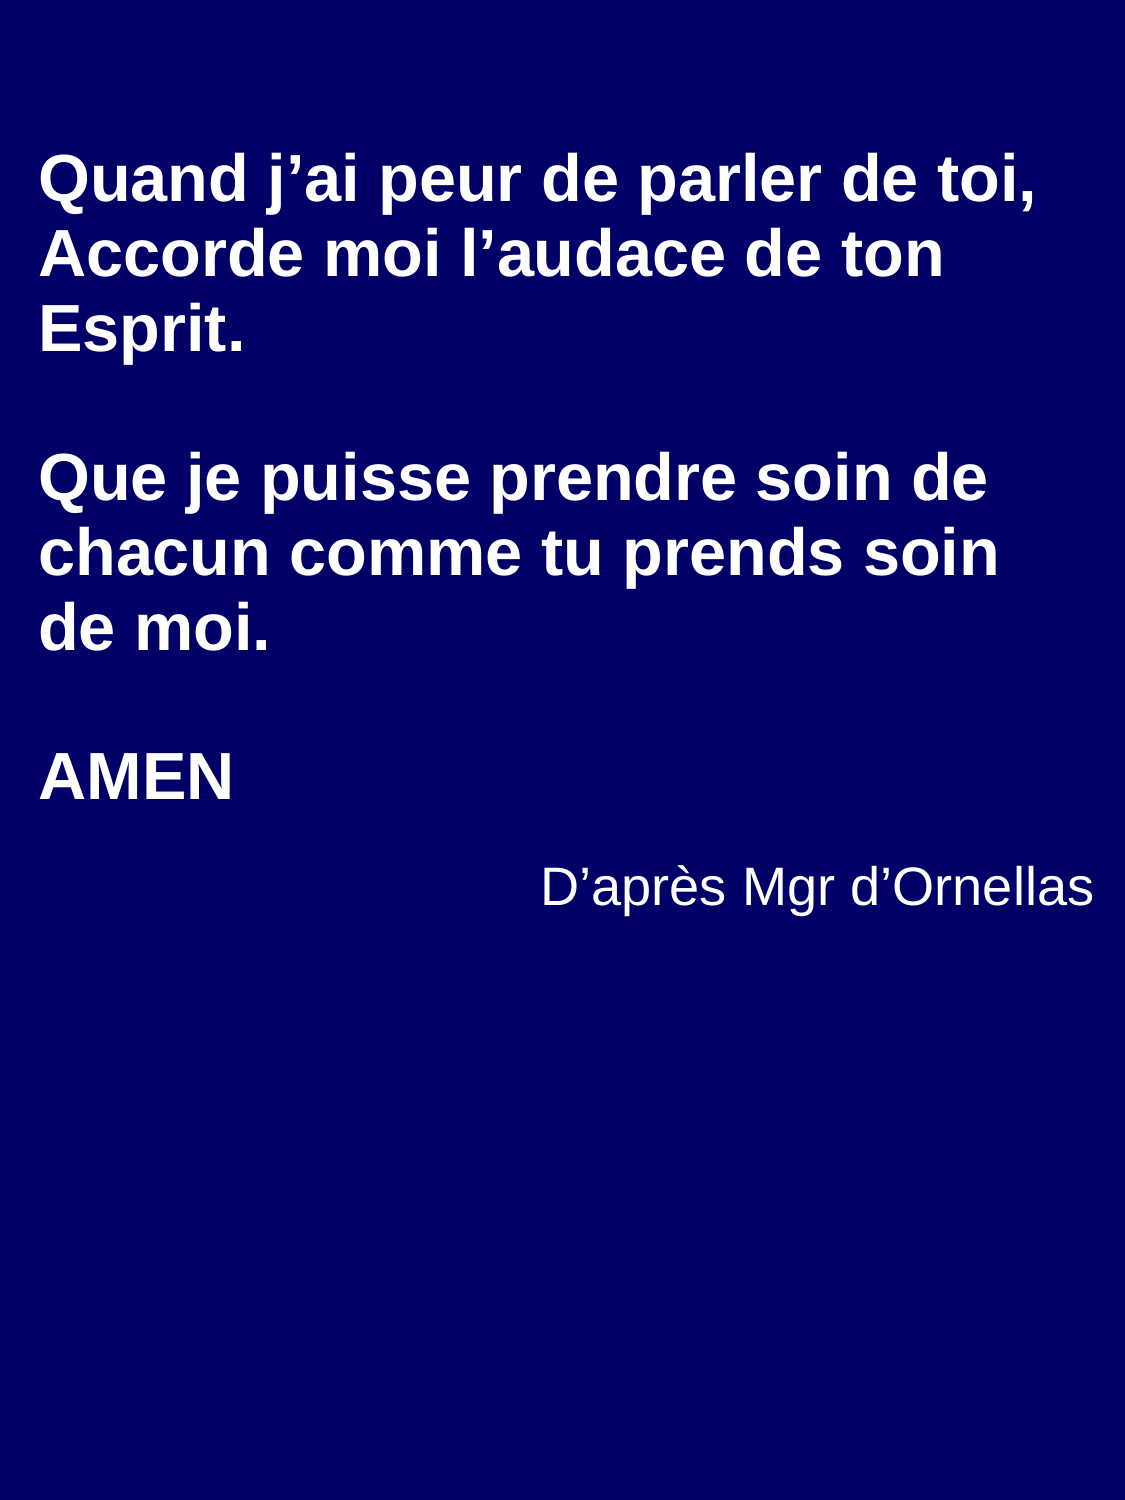

Quand j’ai peur de parler de toi,
Accorde moi l’audace de ton Esprit.
Que je puisse prendre soin de chacun comme tu prends soin de moi.
AMEN
 D’après Mgr d’Ornellas